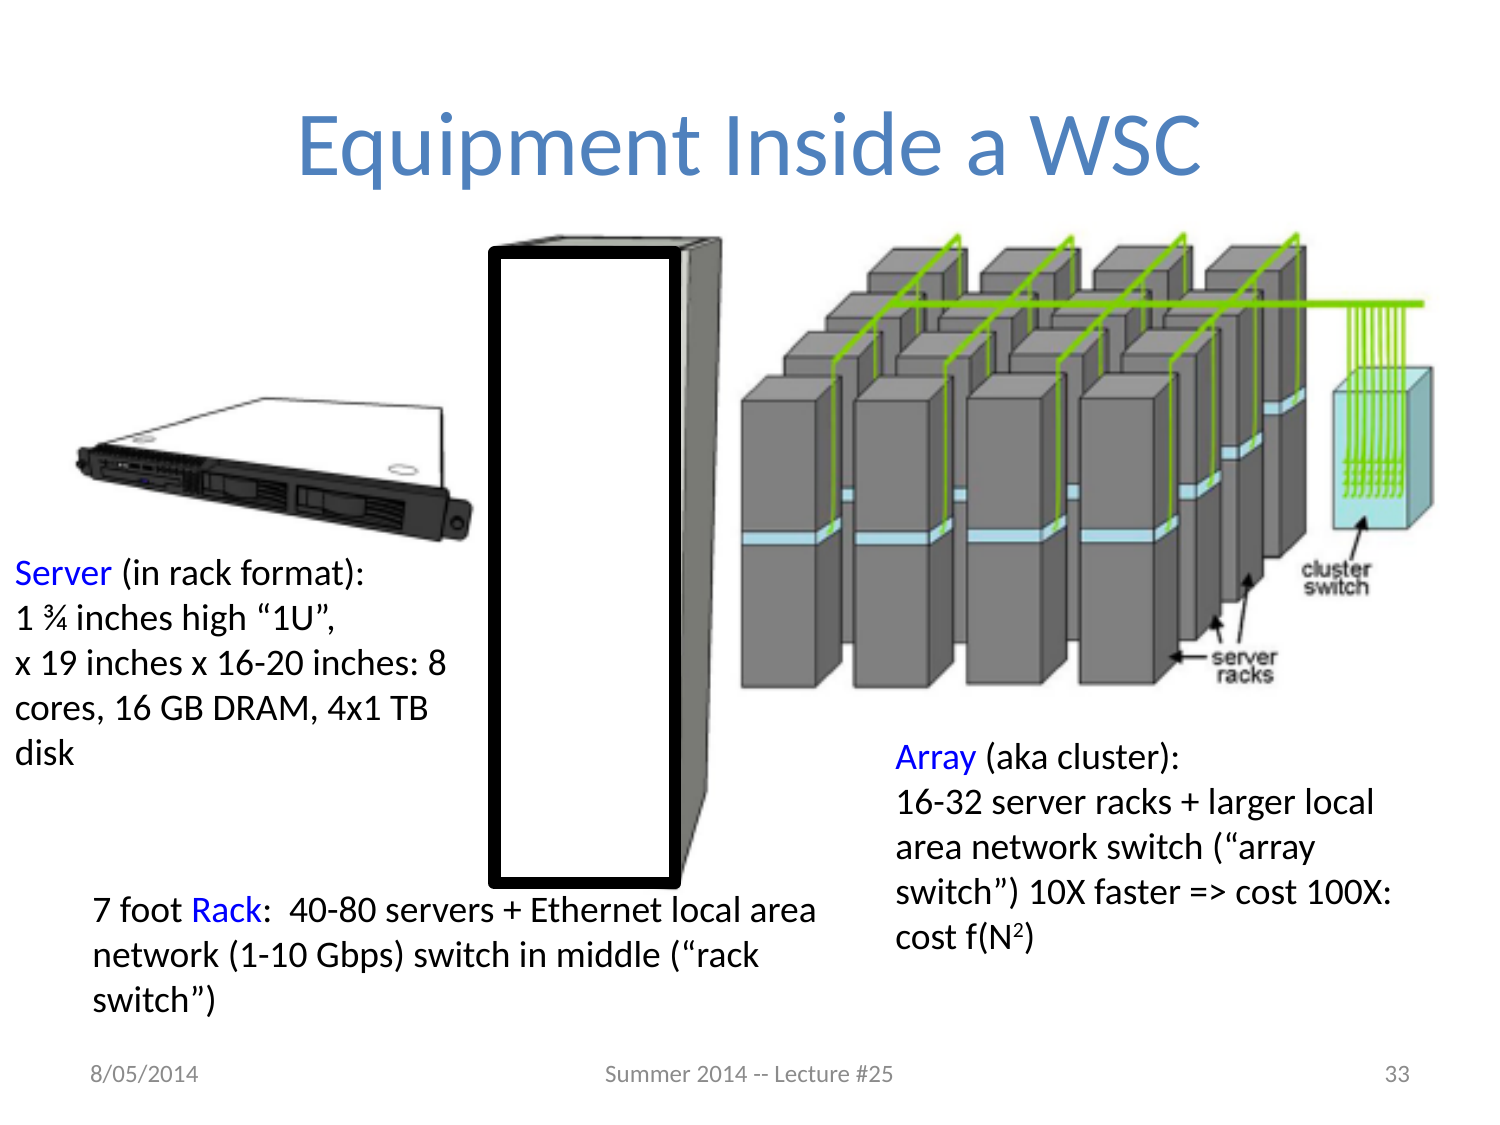

# Equipment Inside a WSC
Server (in rack format):
1 ¾ inches high “1U”,
x 19 inches x 16-20 inches: 8 cores, 16 GB DRAM, 4x1 TB disk
Array (aka cluster):
16-32 server racks + larger local area network switch (“array switch”) 10X faster => cost 100X: cost f(N2)
7 foot Rack: 40-80 servers + Ethernet local area network (1-10 Gbps) switch in middle (“rack switch”)
8/05/2014
Summer 2014 -- Lecture #25